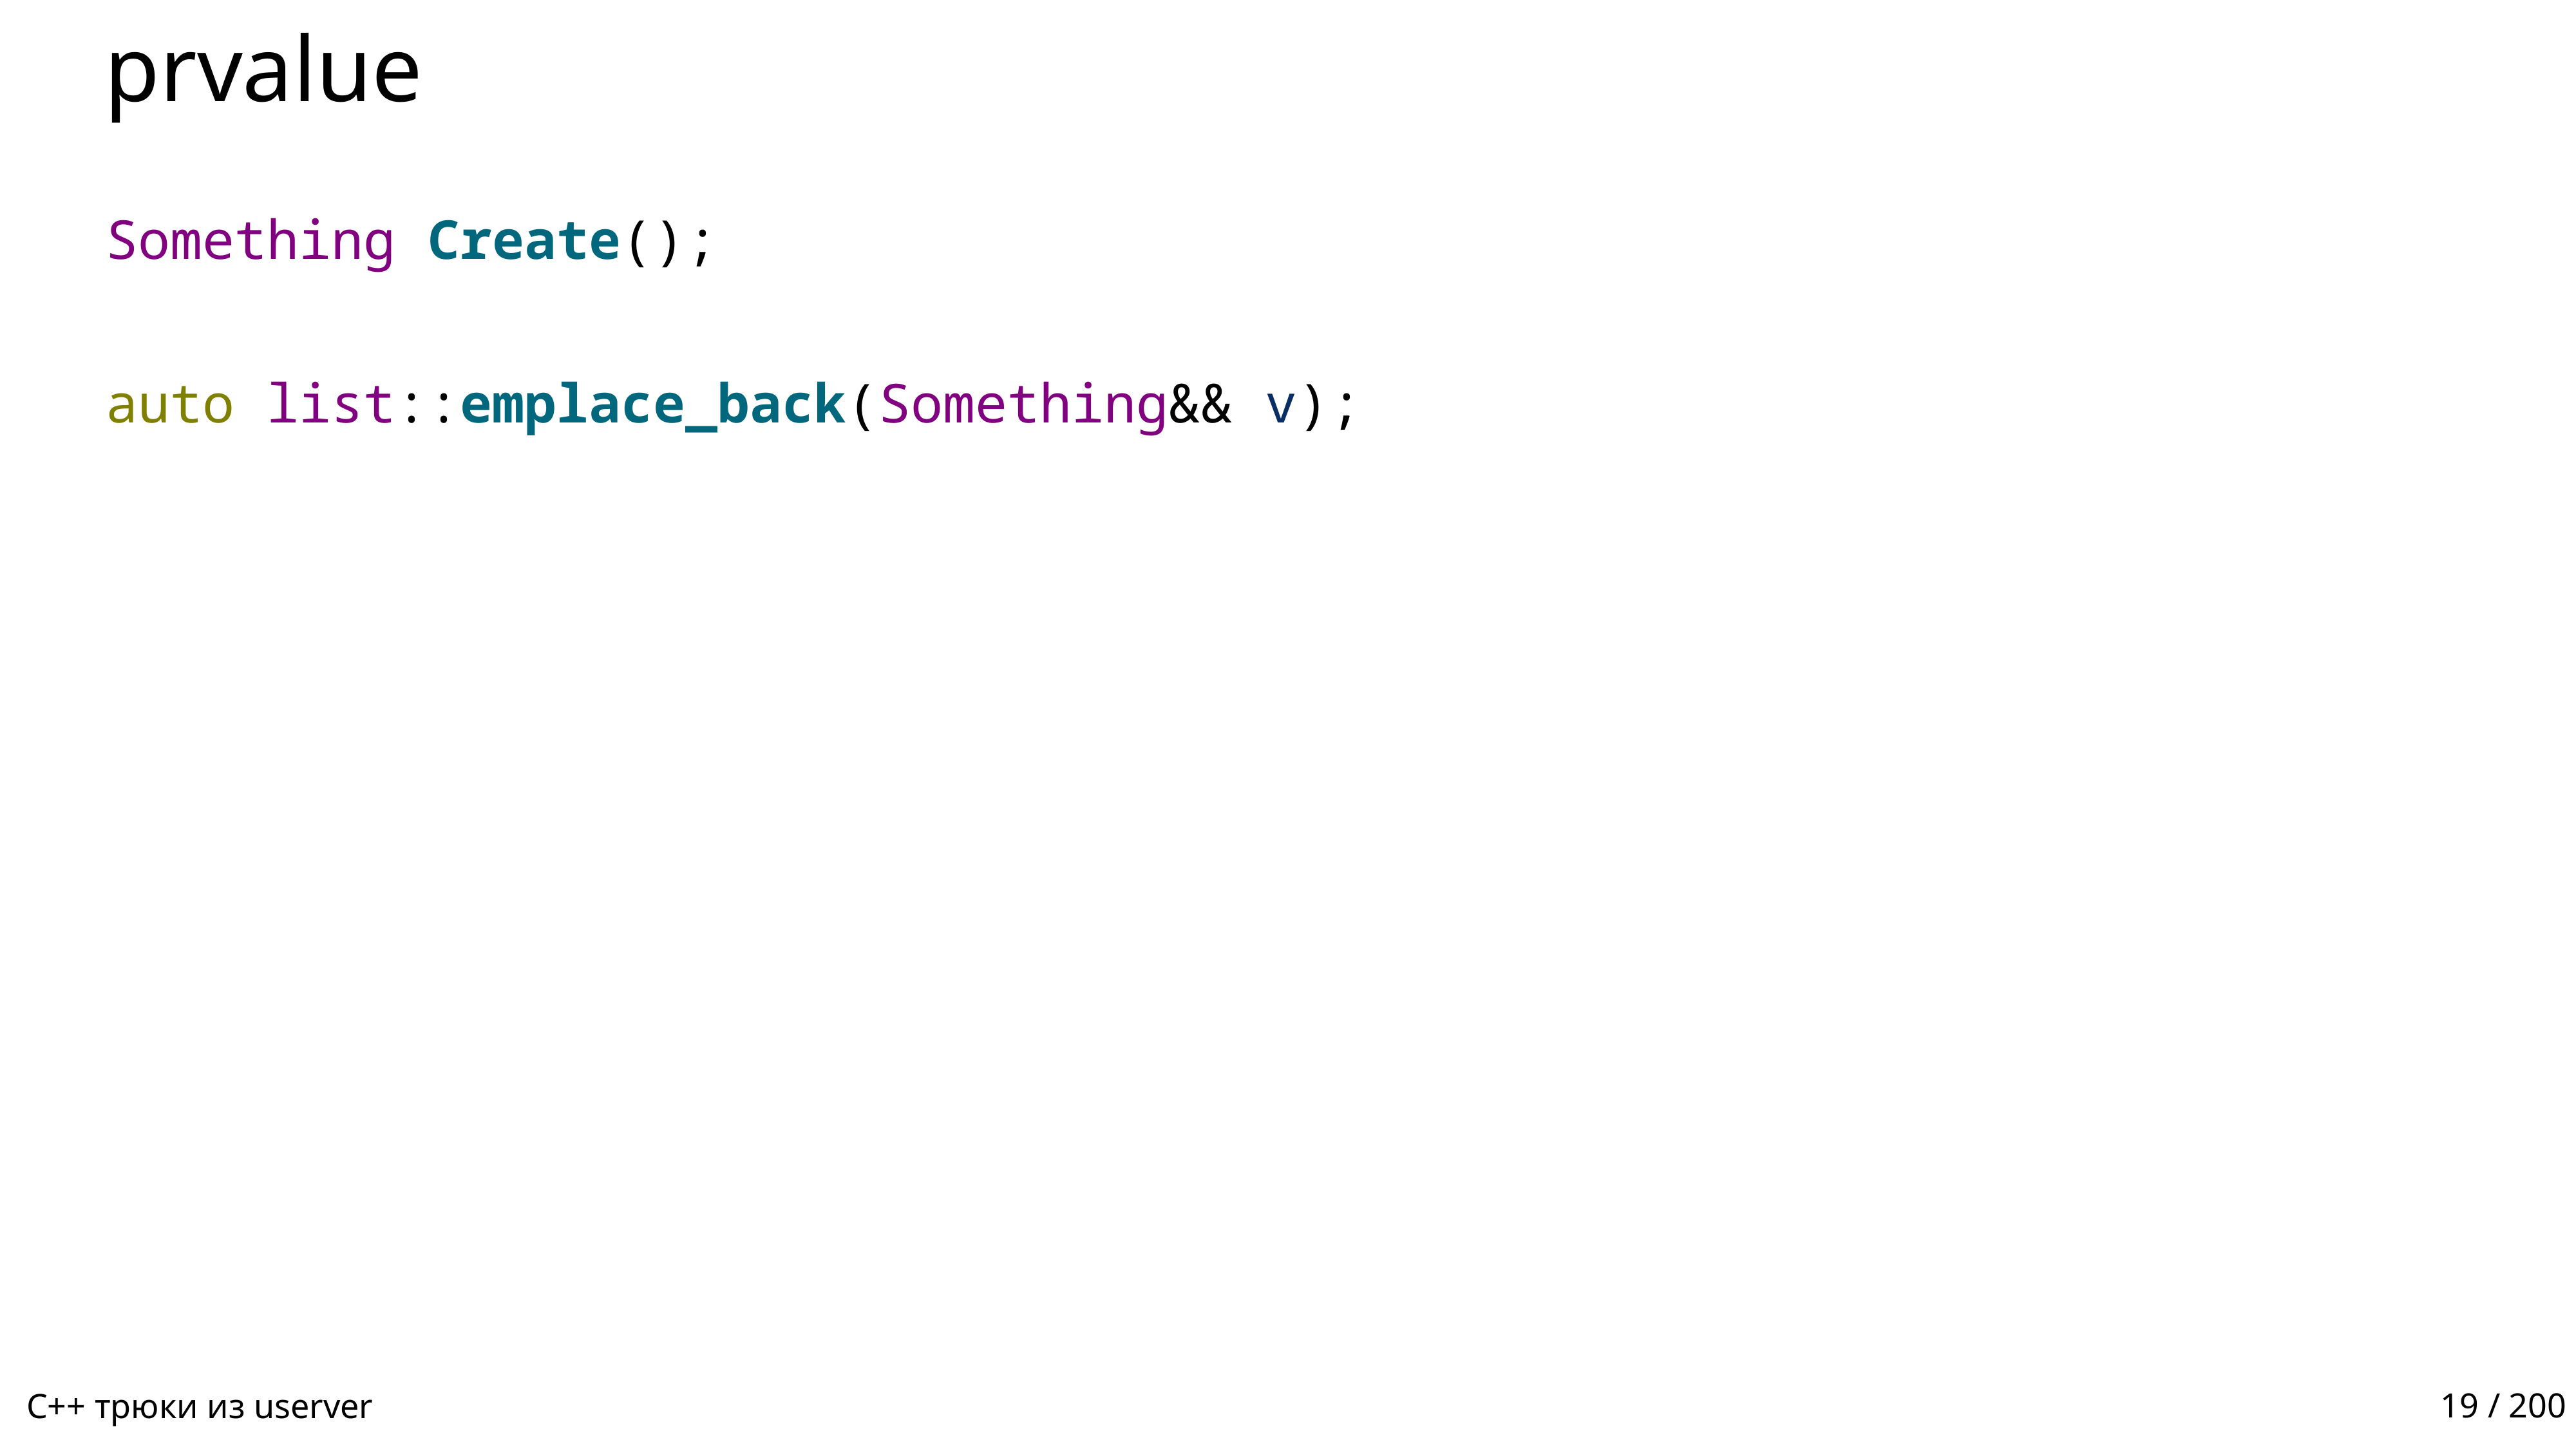

prvalue
# Something Create();
auto list::emplace_back(Something&& v);
C++ трюки из userver